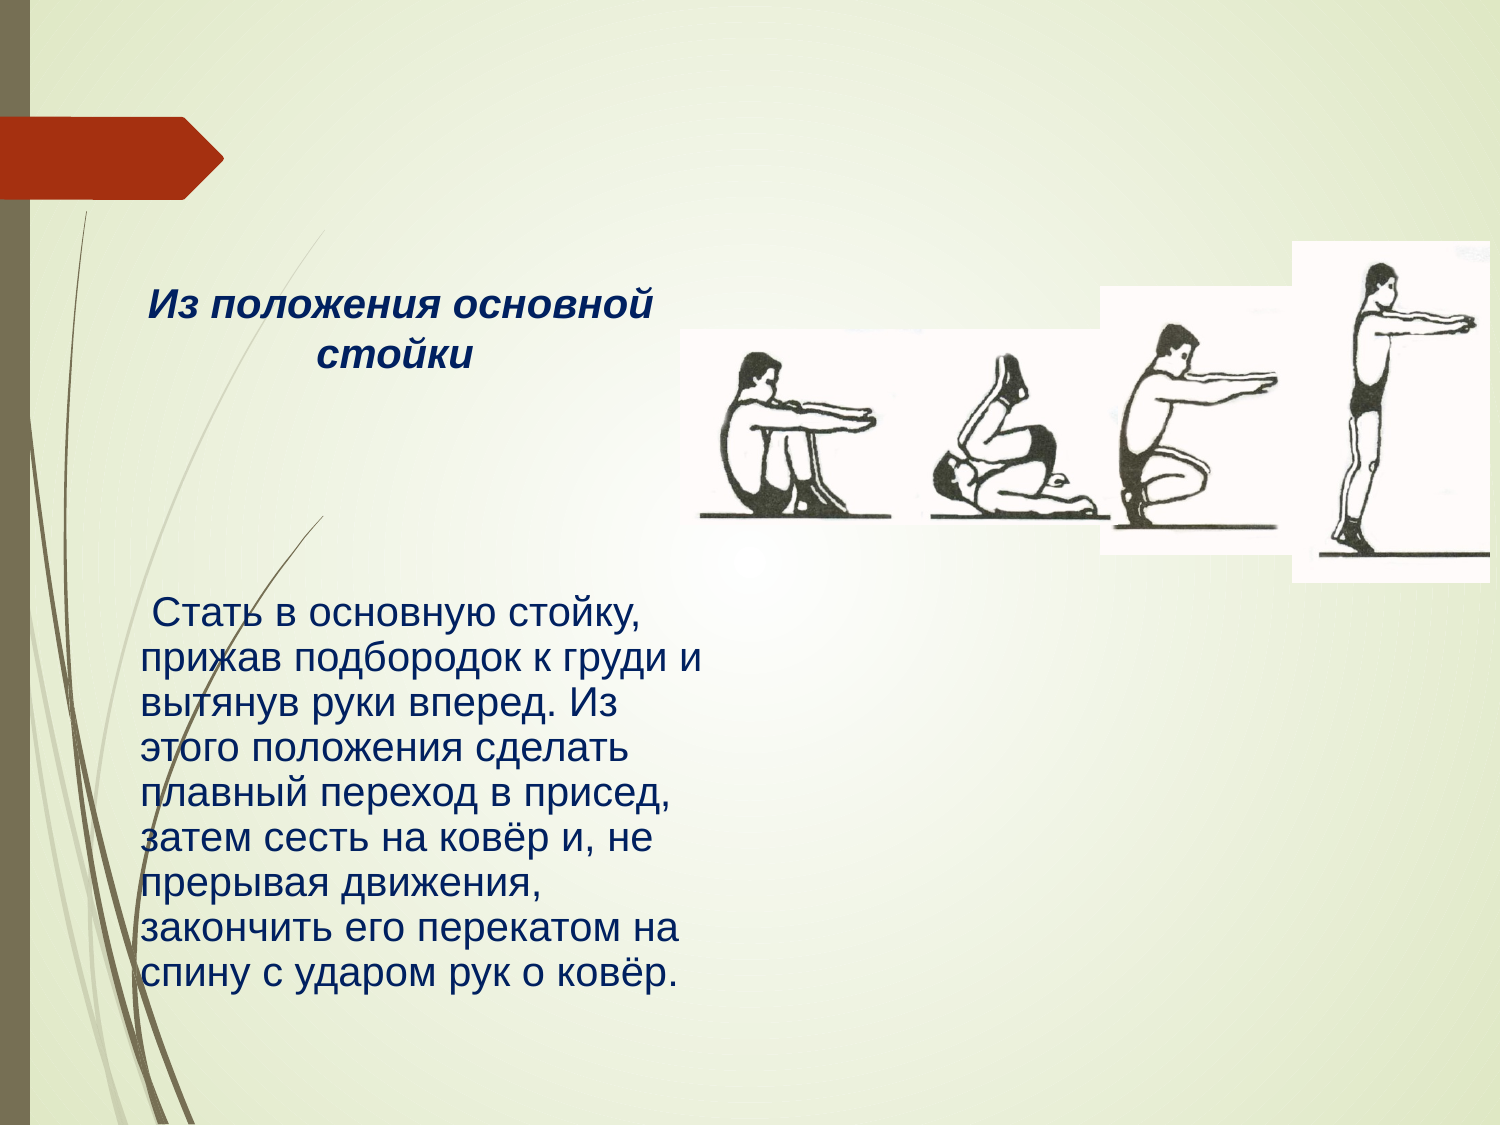

# Из положения основной стойки
 Стать в основную стойку, прижав подбородок к груди и вытянув руки вперед. Из этого положения сделать плавный переход в присед, затем сесть на ковёр и, не прерывая движения, закончить его перекатом на спину с ударом рук о ковёр.